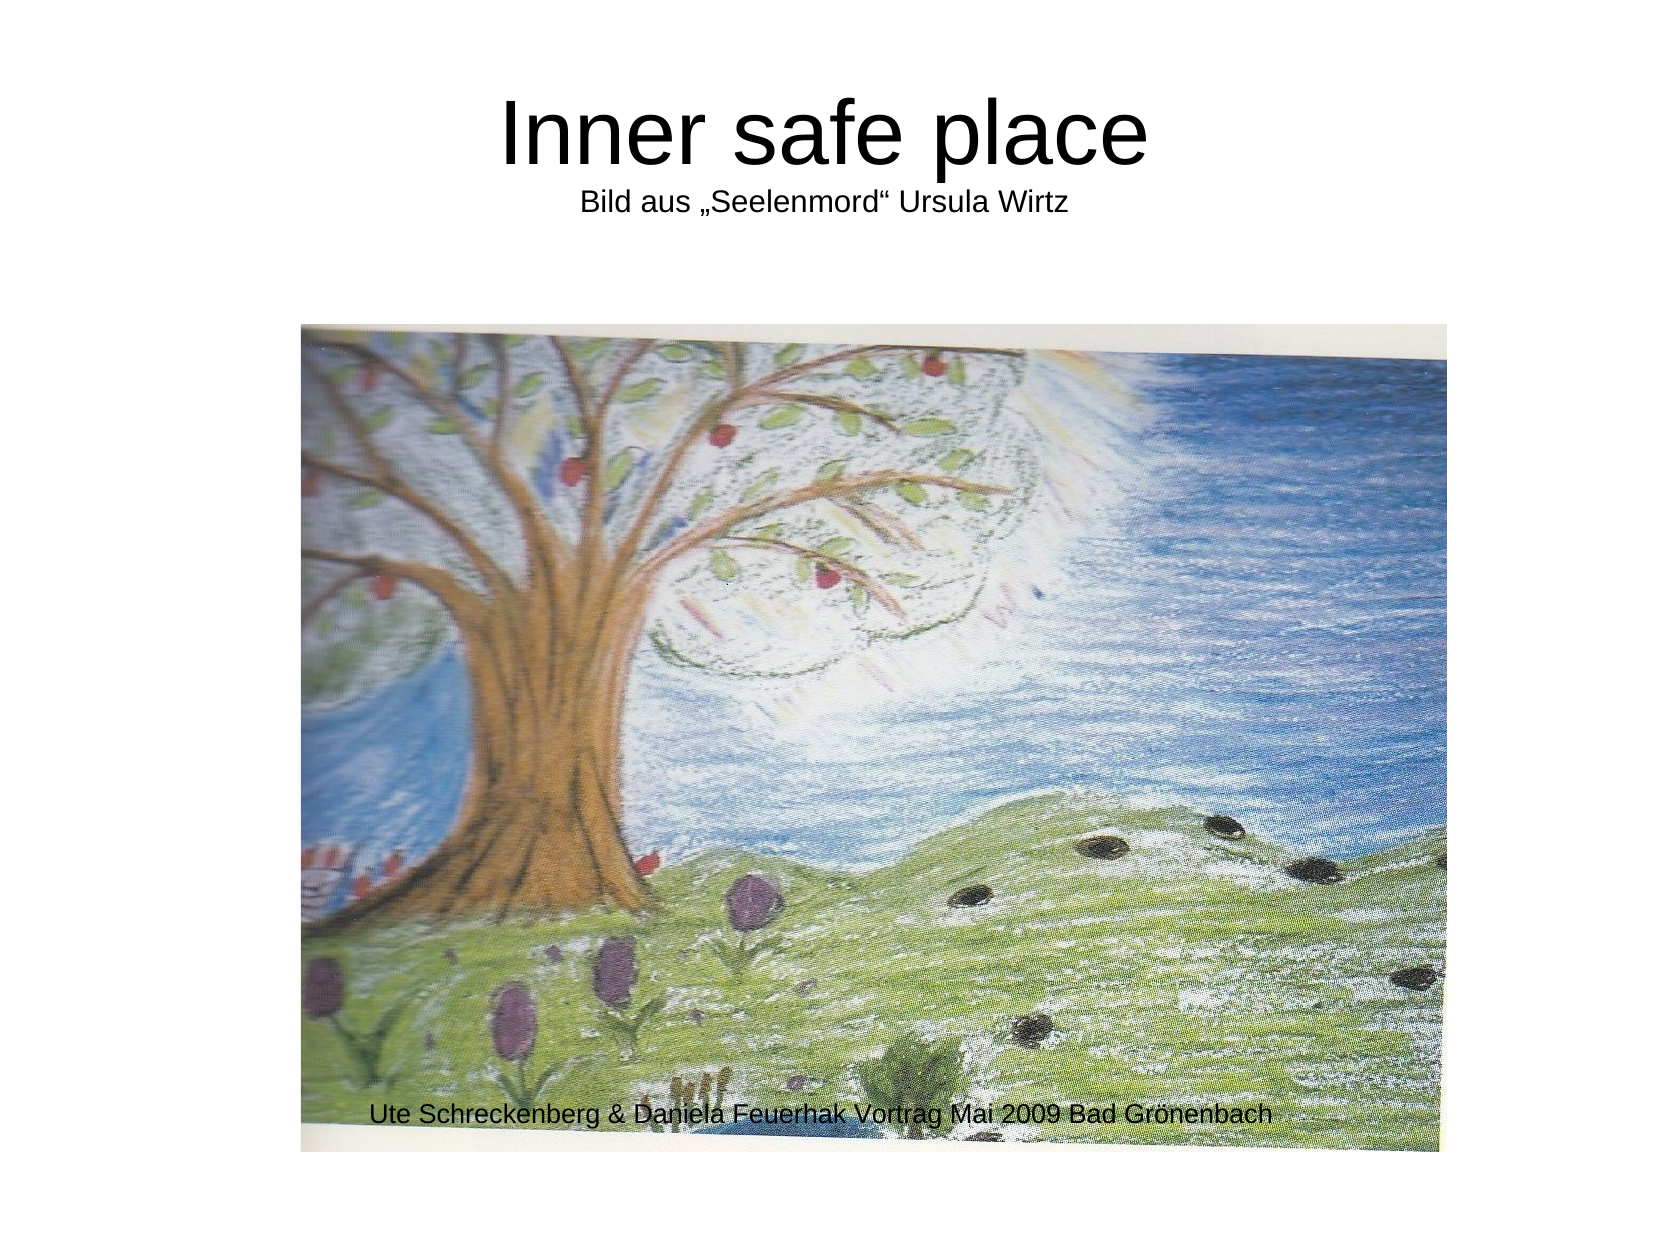

# Inner safe place Bild aus „Seelenmord“ Ursula Wirtz
Ute Schreckenberg & Daniela Feuerhak Vortrag Mai 2009 Bad Grönenbach